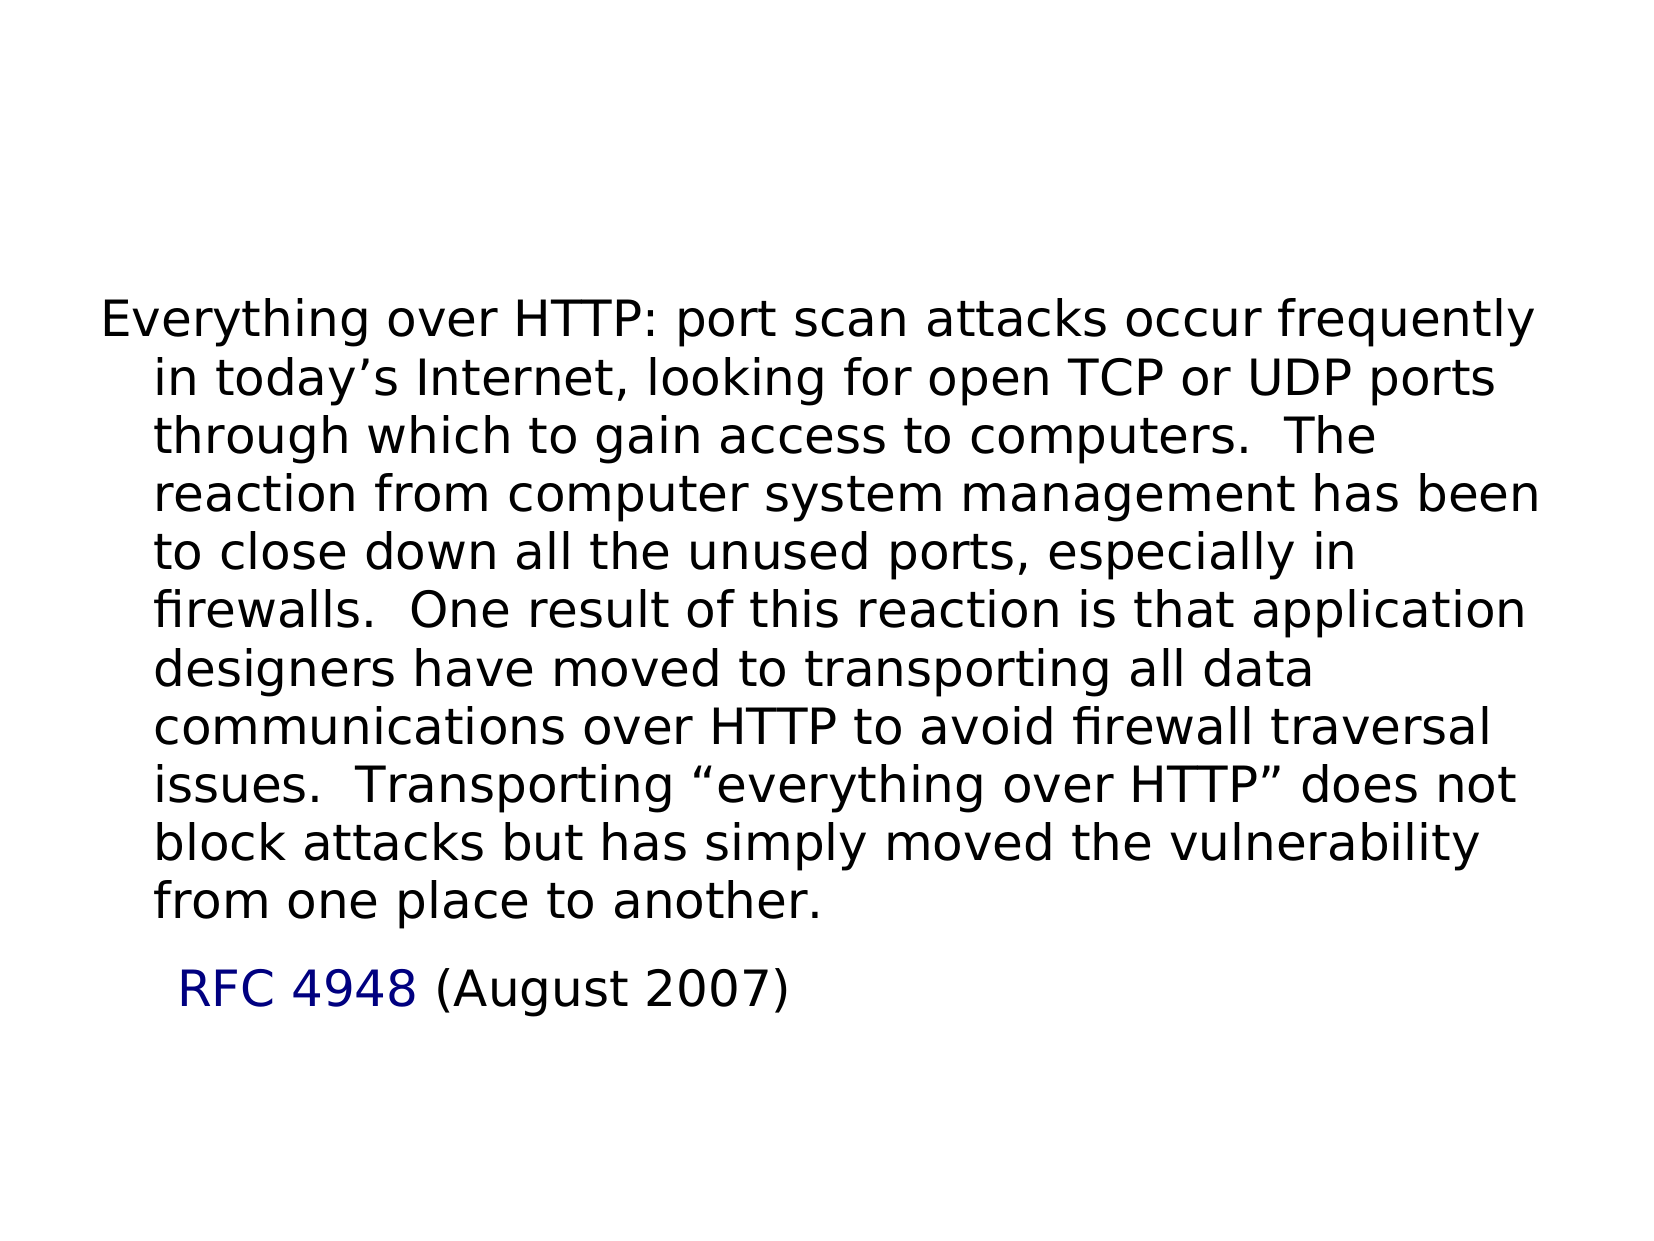

#
Everything over HTTP: port scan attacks occur frequently in today’s Internet, looking for open TCP or UDP ports through which to gain access to computers. The reaction from computer system management has been to close down all the unused ports, especially in firewalls. One result of this reaction is that application designers have moved to transporting all data communications over HTTP to avoid firewall traversal issues. Transporting “everything over HTTP” does not block attacks but has simply moved the vulnerability from one place to another.
RFC 4948 (August 2007)